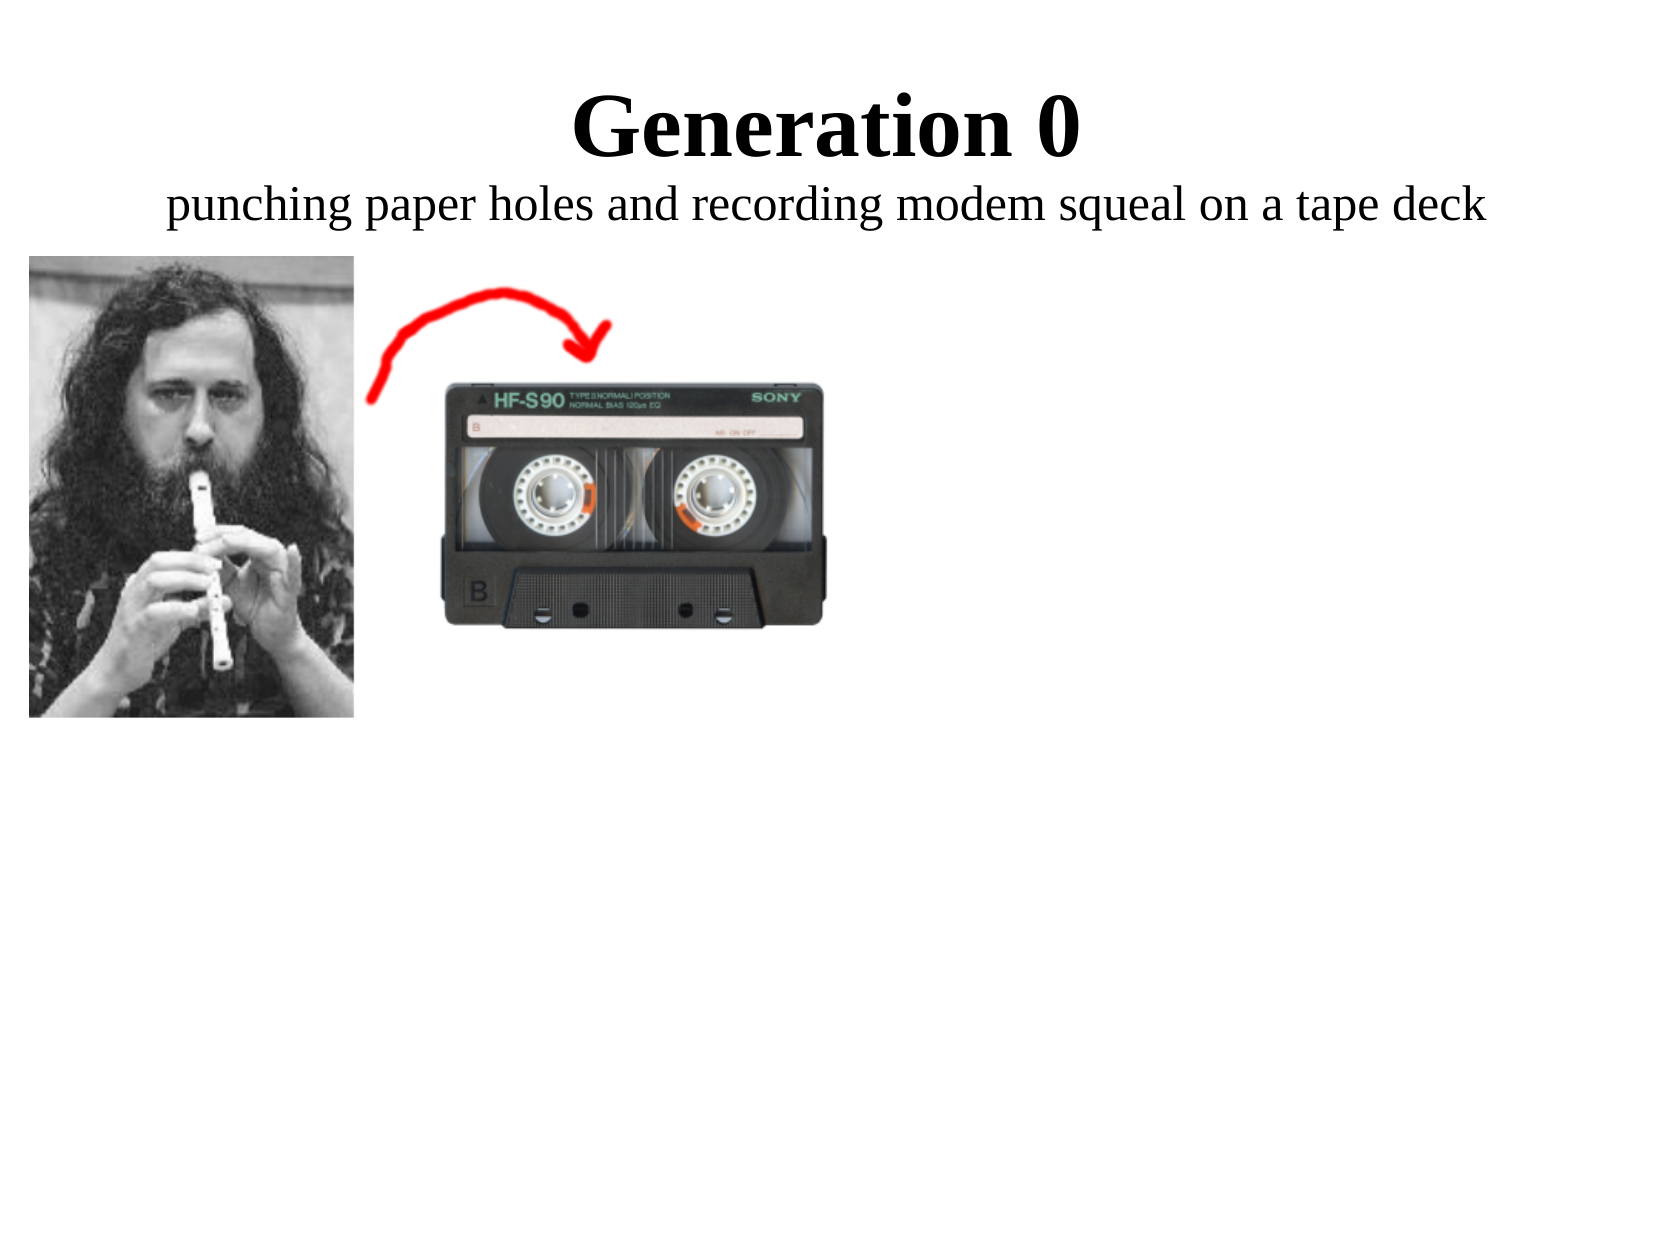

# Generation 0 punching paper holes and recording modem squeal on a tape deck
| |
| --- |
| |
| --- |